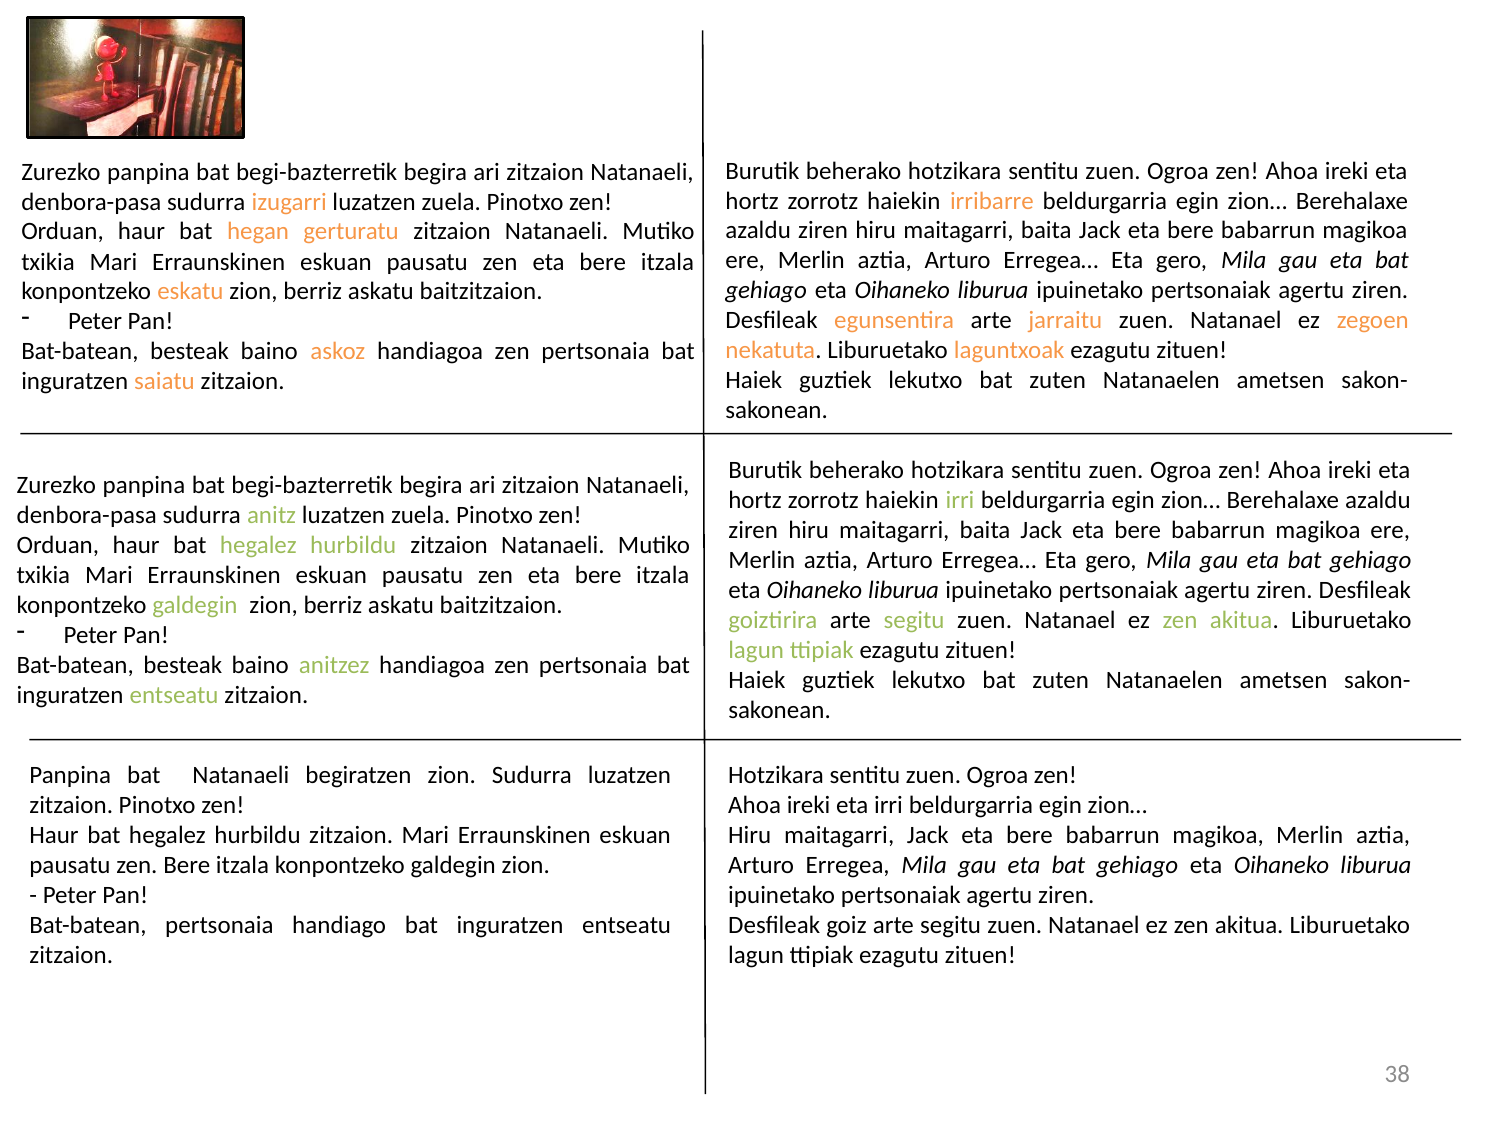

Burutik beherako hotzikara sentitu zuen. Ogroa zen! Ahoa ireki eta hortz zorrotz haiekin irribarre beldurgarria egin zion… Berehalaxe azaldu ziren hiru maitagarri, baita Jack eta bere babarrun magikoa ere, Merlin aztia, Arturo Erregea… Eta gero, Mila gau eta bat gehiago eta Oihaneko liburua ipuinetako pertsonaiak agertu ziren. Desfileak egunsentira arte jarraitu zuen. Natanael ez zegoen nekatuta. Liburuetako laguntxoak ezagutu zituen!
Haiek guztiek lekutxo bat zuten Natanaelen ametsen sakon-sakonean.
Zurezko panpina bat begi-bazterretik begira ari zitzaion Natanaeli, denbora-pasa sudurra izugarri luzatzen zuela. Pinotxo zen!
Orduan, haur bat hegan gerturatu zitzaion Natanaeli. Mutiko txikia Mari Erraunskinen eskuan pausatu zen eta bere itzala konpontzeko eskatu zion, berriz askatu baitzitzaion.
Peter Pan!
Bat-batean, besteak baino askoz handiagoa zen pertsonaia bat inguratzen saiatu zitzaion.
Burutik beherako hotzikara sentitu zuen. Ogroa zen! Ahoa ireki eta hortz zorrotz haiekin irri beldurgarria egin zion… Berehalaxe azaldu ziren hiru maitagarri, baita Jack eta bere babarrun magikoa ere, Merlin aztia, Arturo Erregea… Eta gero, Mila gau eta bat gehiago eta Oihaneko liburua ipuinetako pertsonaiak agertu ziren. Desfileak goiztirira arte segitu zuen. Natanael ez zen akitua. Liburuetako lagun ttipiak ezagutu zituen!
Haiek guztiek lekutxo bat zuten Natanaelen ametsen sakon-sakonean.
Zurezko panpina bat begi-bazterretik begira ari zitzaion Natanaeli, denbora-pasa sudurra anitz luzatzen zuela. Pinotxo zen!
Orduan, haur bat hegalez hurbildu zitzaion Natanaeli. Mutiko txikia Mari Erraunskinen eskuan pausatu zen eta bere itzala konpontzeko galdegin zion, berriz askatu baitzitzaion.
Peter Pan!
Bat-batean, besteak baino anitzez handiagoa zen pertsonaia bat inguratzen entseatu zitzaion.
Panpina bat Natanaeli begiratzen zion. Sudurra luzatzen zitzaion. Pinotxo zen!
Haur bat hegalez hurbildu zitzaion. Mari Erraunskinen eskuan pausatu zen. Bere itzala konpontzeko galdegin zion.
- Peter Pan!
Bat-batean, pertsonaia handiago bat inguratzen entseatu zitzaion.
Hotzikara sentitu zuen. Ogroa zen!
Ahoa ireki eta irri beldurgarria egin zion…
Hiru maitagarri, Jack eta bere babarrun magikoa, Merlin aztia, Arturo Erregea, Mila gau eta bat gehiago eta Oihaneko liburua ipuinetako pertsonaiak agertu ziren.
Desfileak goiz arte segitu zuen. Natanael ez zen akitua. Liburuetako lagun ttipiak ezagutu zituen!